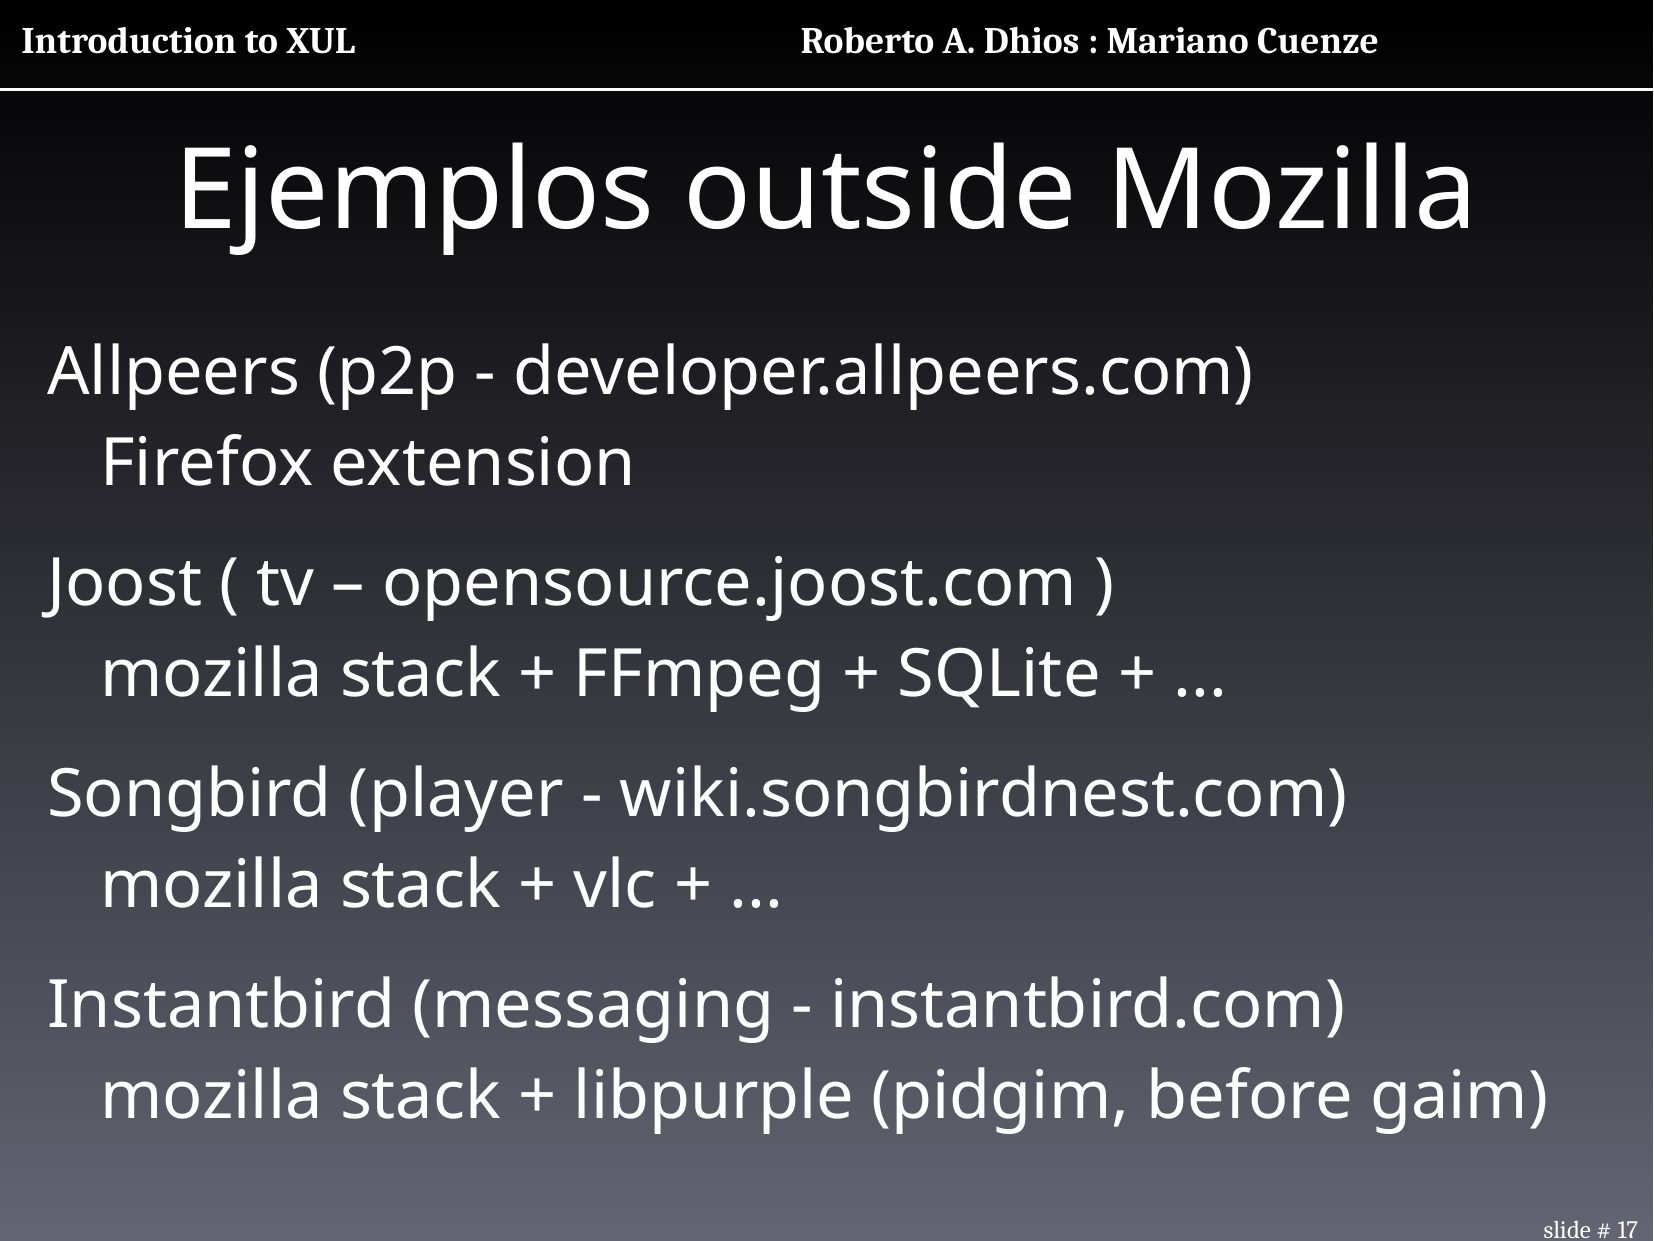

Introduction to XUL						 Roberto A. Dhios : Mariano Cuenze
# Ejemplos outside Mozilla
Allpeers (p2p - developer.allpeers.com)
Firefox extension
Joost ( tv – opensource.joost.com )
mozilla stack + FFmpeg + SQLite + ...
Songbird (player - wiki.songbirdnest.com)
mozilla stack + vlc + ...
Instantbird (messaging - instantbird.com)
mozilla stack + libpurple (pidgim, before gaim)